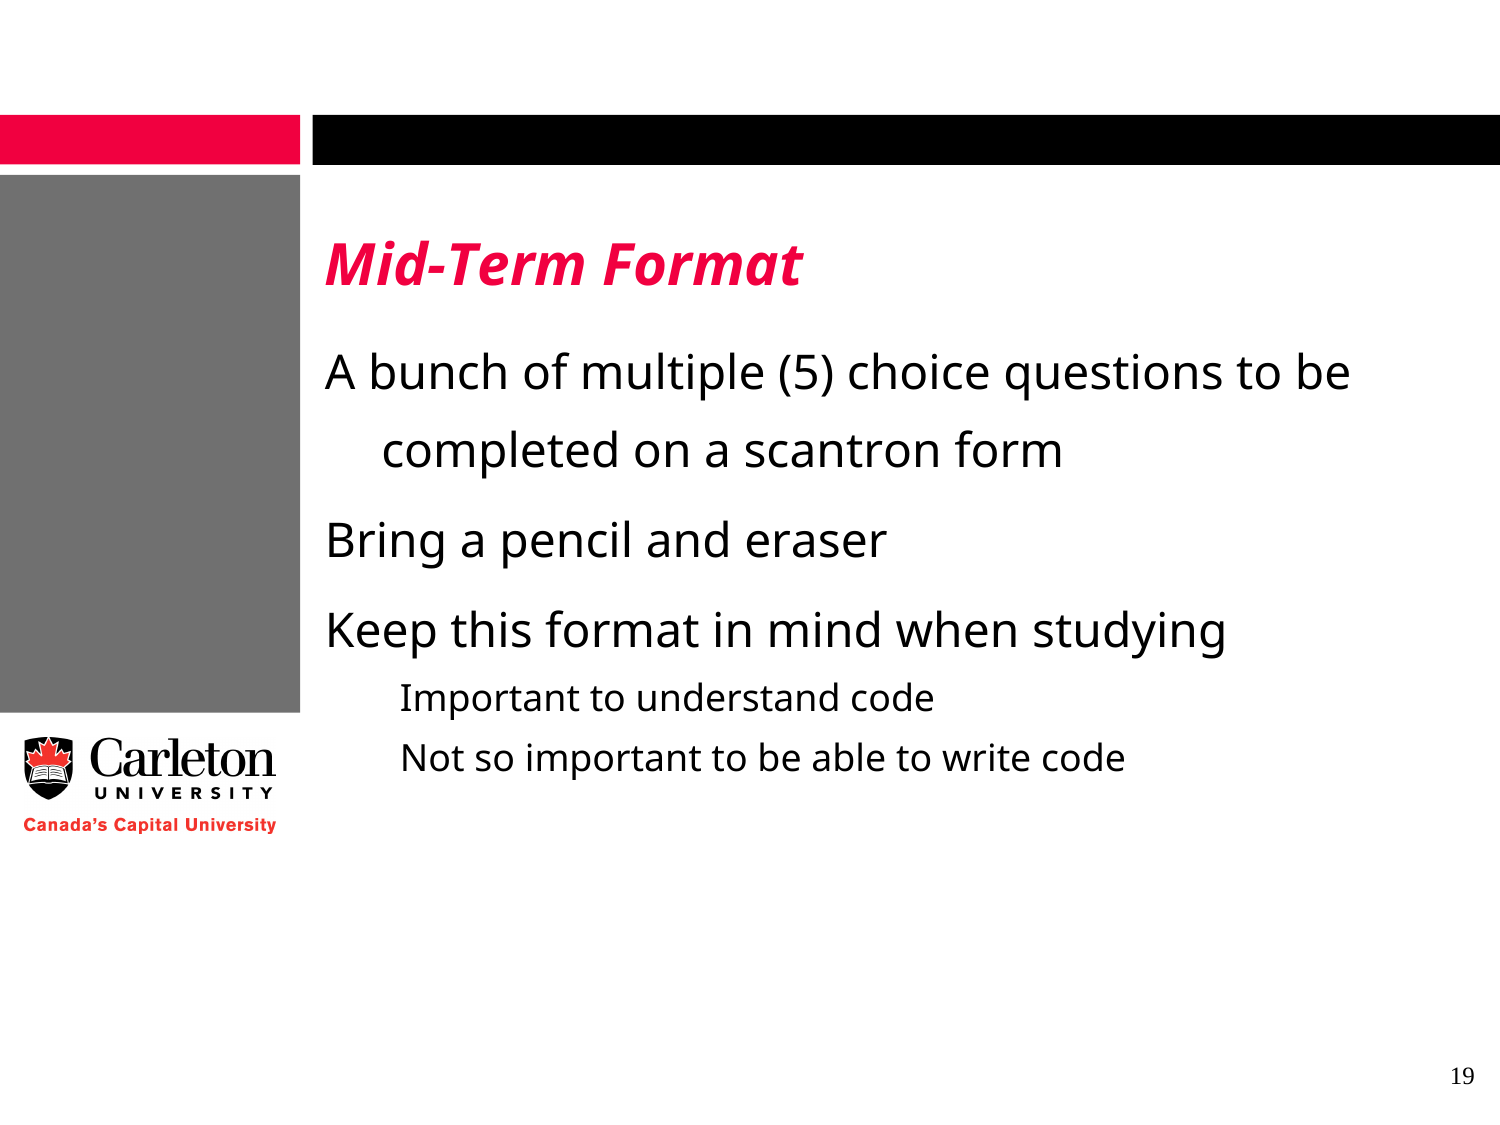

# Mid-Term Format
A bunch of multiple (5) choice questions to be completed on a scantron form
Bring a pencil and eraser
Keep this format in mind when studying
Important to understand code
Not so important to be able to write code
19